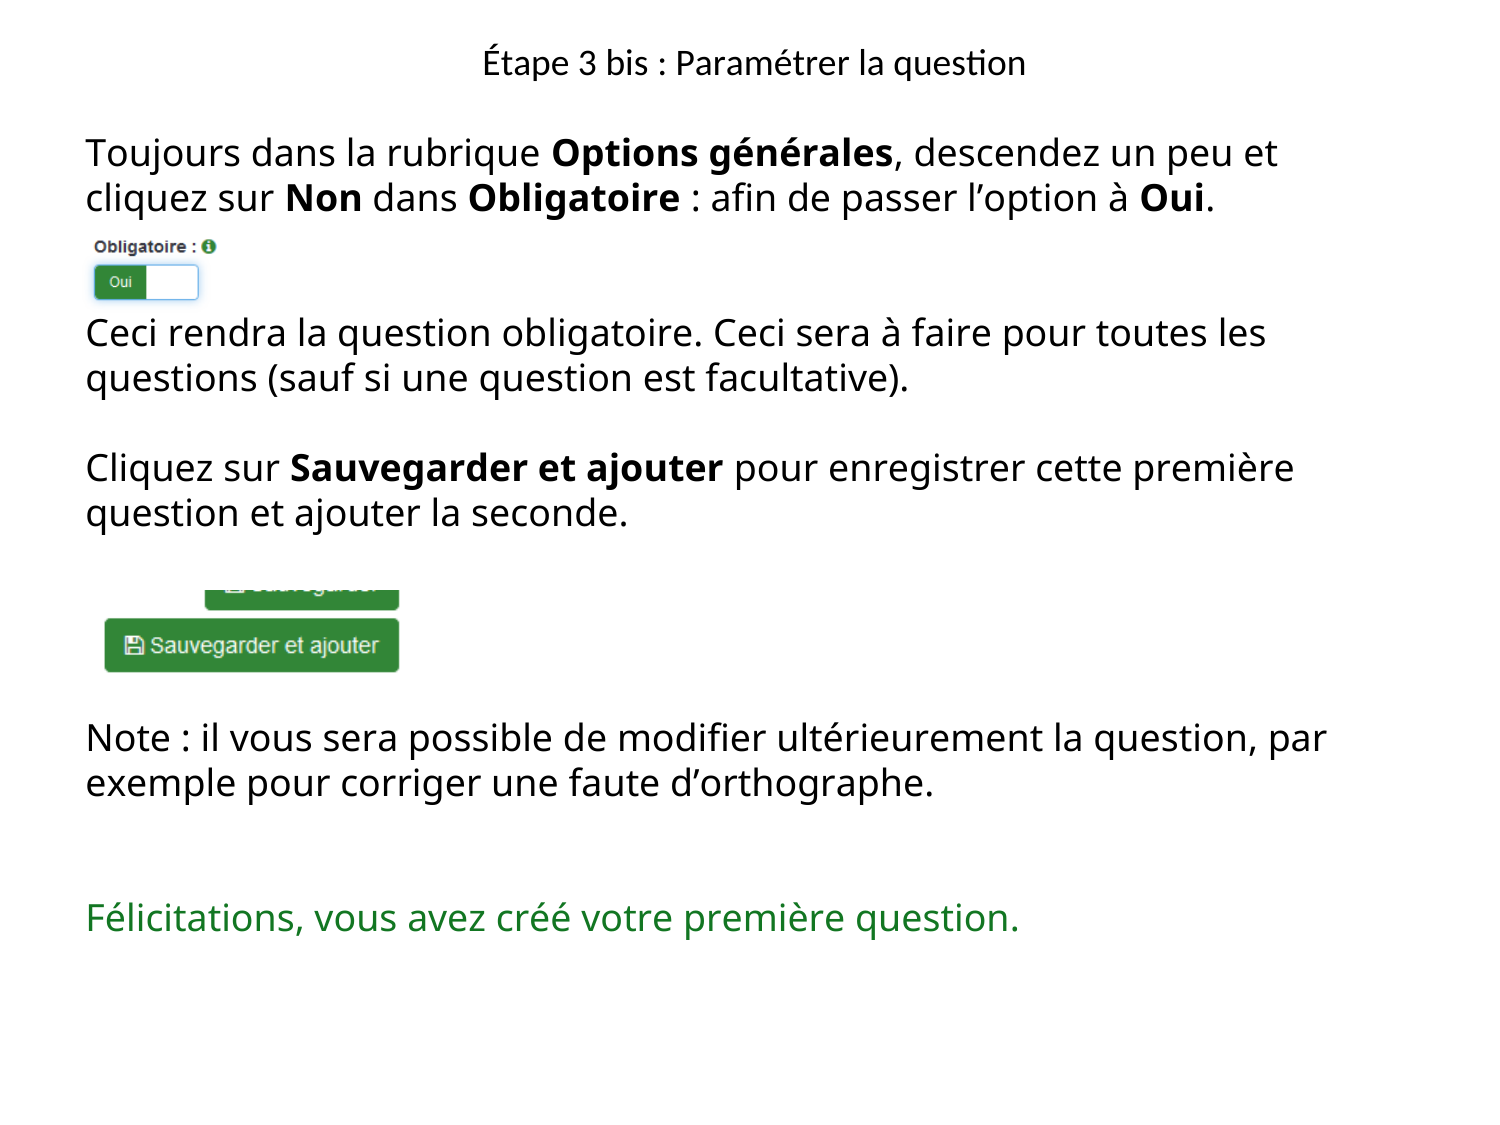

Étape 3 bis : Paramétrer la question
Toujours dans la rubrique Options générales, descendez un peu et cliquez sur Non dans Obligatoire : afin de passer l’option à Oui.
Ceci rendra la question obligatoire. Ceci sera à faire pour toutes les questions (sauf si une question est facultative).
Cliquez sur Sauvegarder et ajouter pour enregistrer cette première question et ajouter la seconde.
Note : il vous sera possible de modifier ultérieurement la question, par exemple pour corriger une faute d’orthographe.
Félicitations, vous avez créé votre première question.